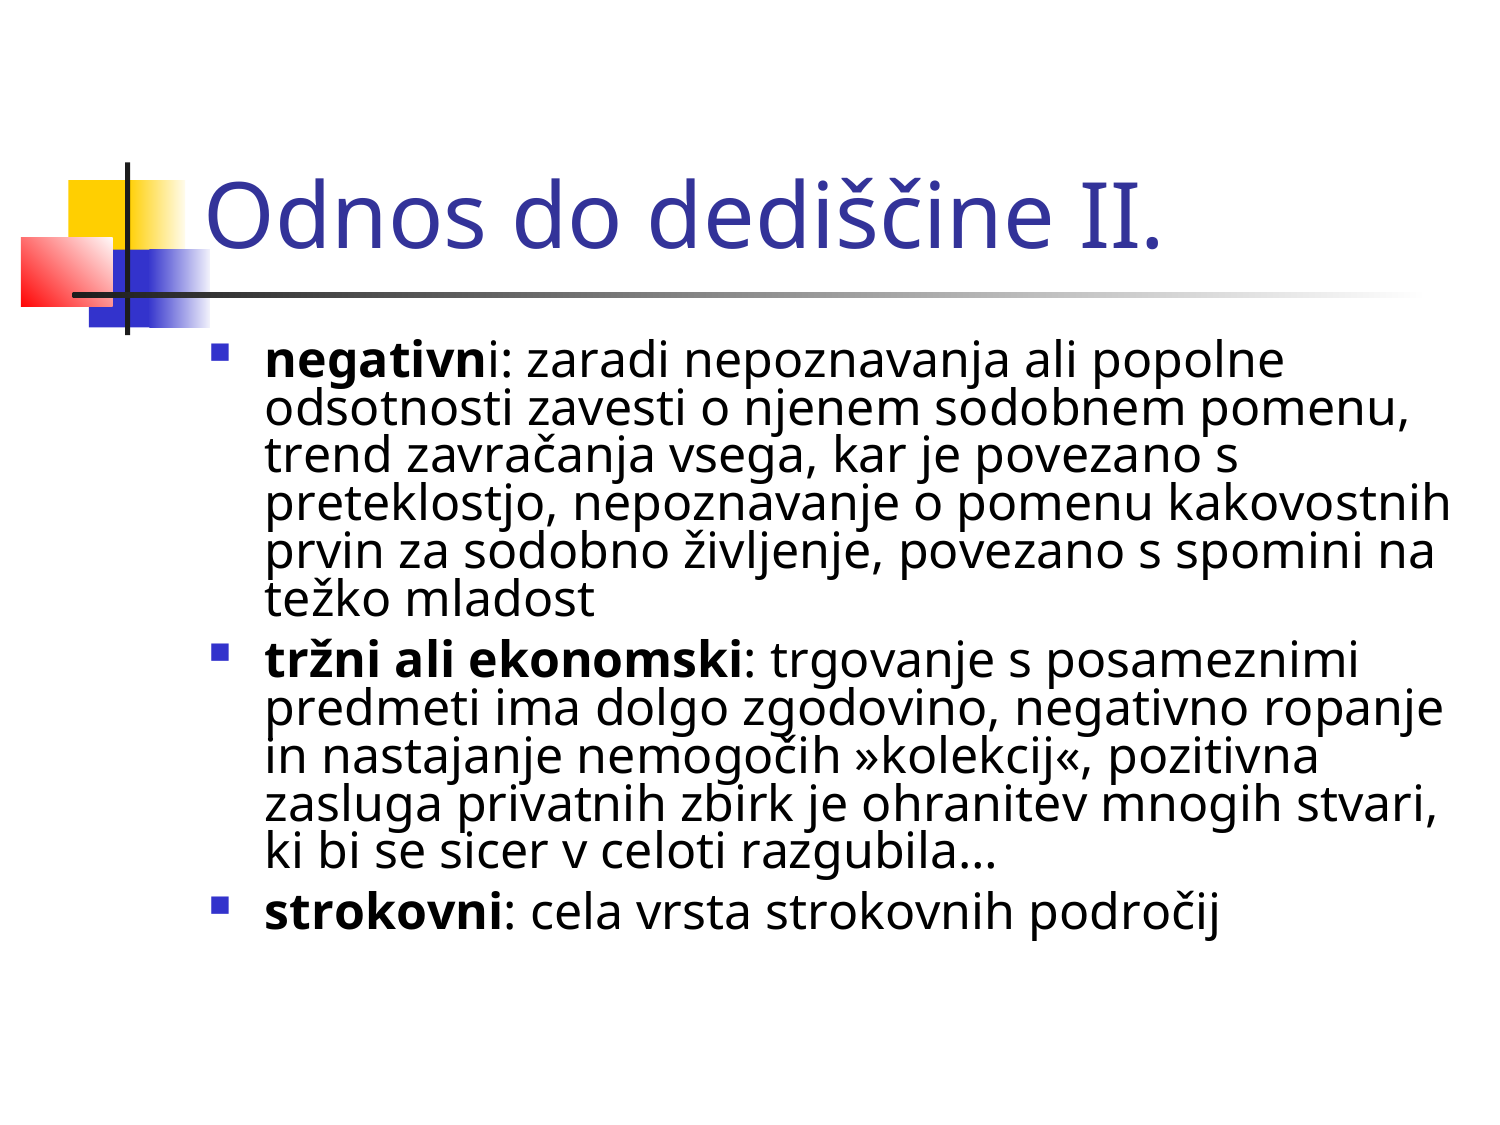

# Odnos do dediščine II.
negativni: zaradi nepoznavanja ali popolne odsotnosti zavesti o njenem sodobnem pomenu, trend zavračanja vsega, kar je povezano s preteklostjo, nepoznavanje o pomenu kakovostnih prvin za sodobno življenje, povezano s spomini na težko mladost
tržni ali ekonomski: trgovanje s posameznimi predmeti ima dolgo zgodovino, negativno ropanje in nastajanje nemogočih »kolekcij«, pozitivna zasluga privatnih zbirk je ohranitev mnogih stvari, ki bi se sicer v celoti razgubila…
strokovni: cela vrsta strokovnih področij